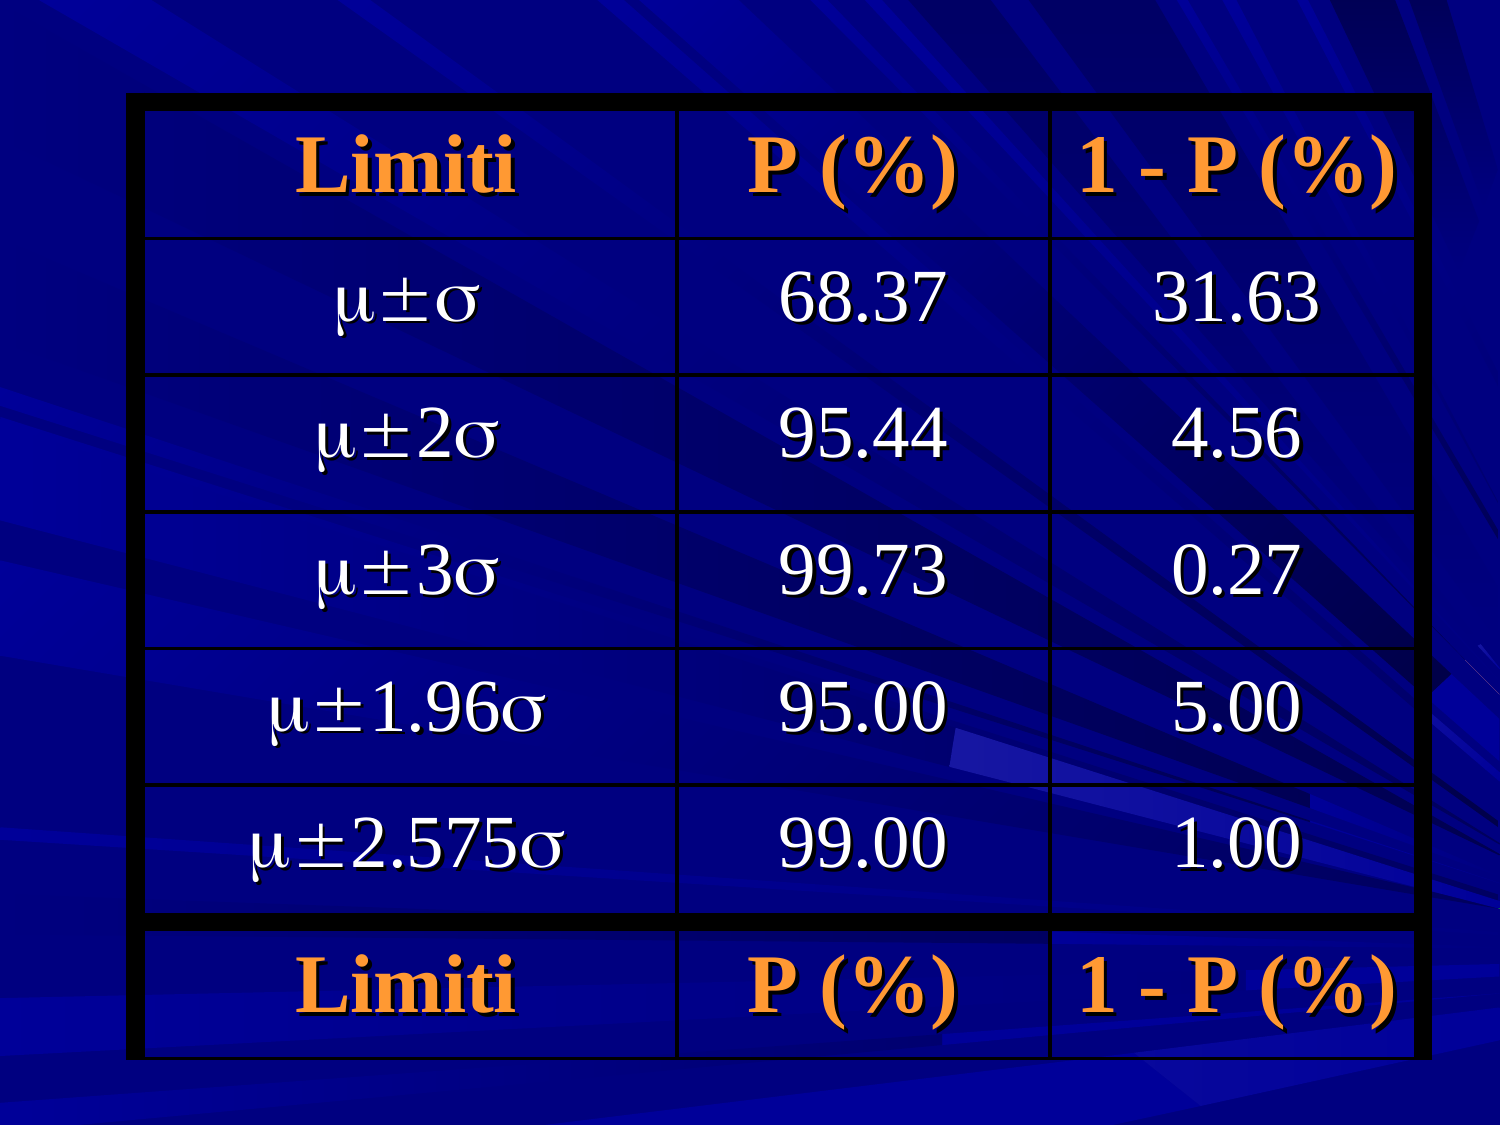

| Limiti | P (%) | 1 - P (%) |
| --- | --- | --- |
|  | 68.37 | 31.63 |
| 2 | 95.44 | 4.56 |
| 3 | 99.73 | 0.27 |
| 1.96 | 95.00 | 5.00 |
| 2.575 | 99.00 | 1.00 |
| Limiti | P (%) | 1 - P (%) |